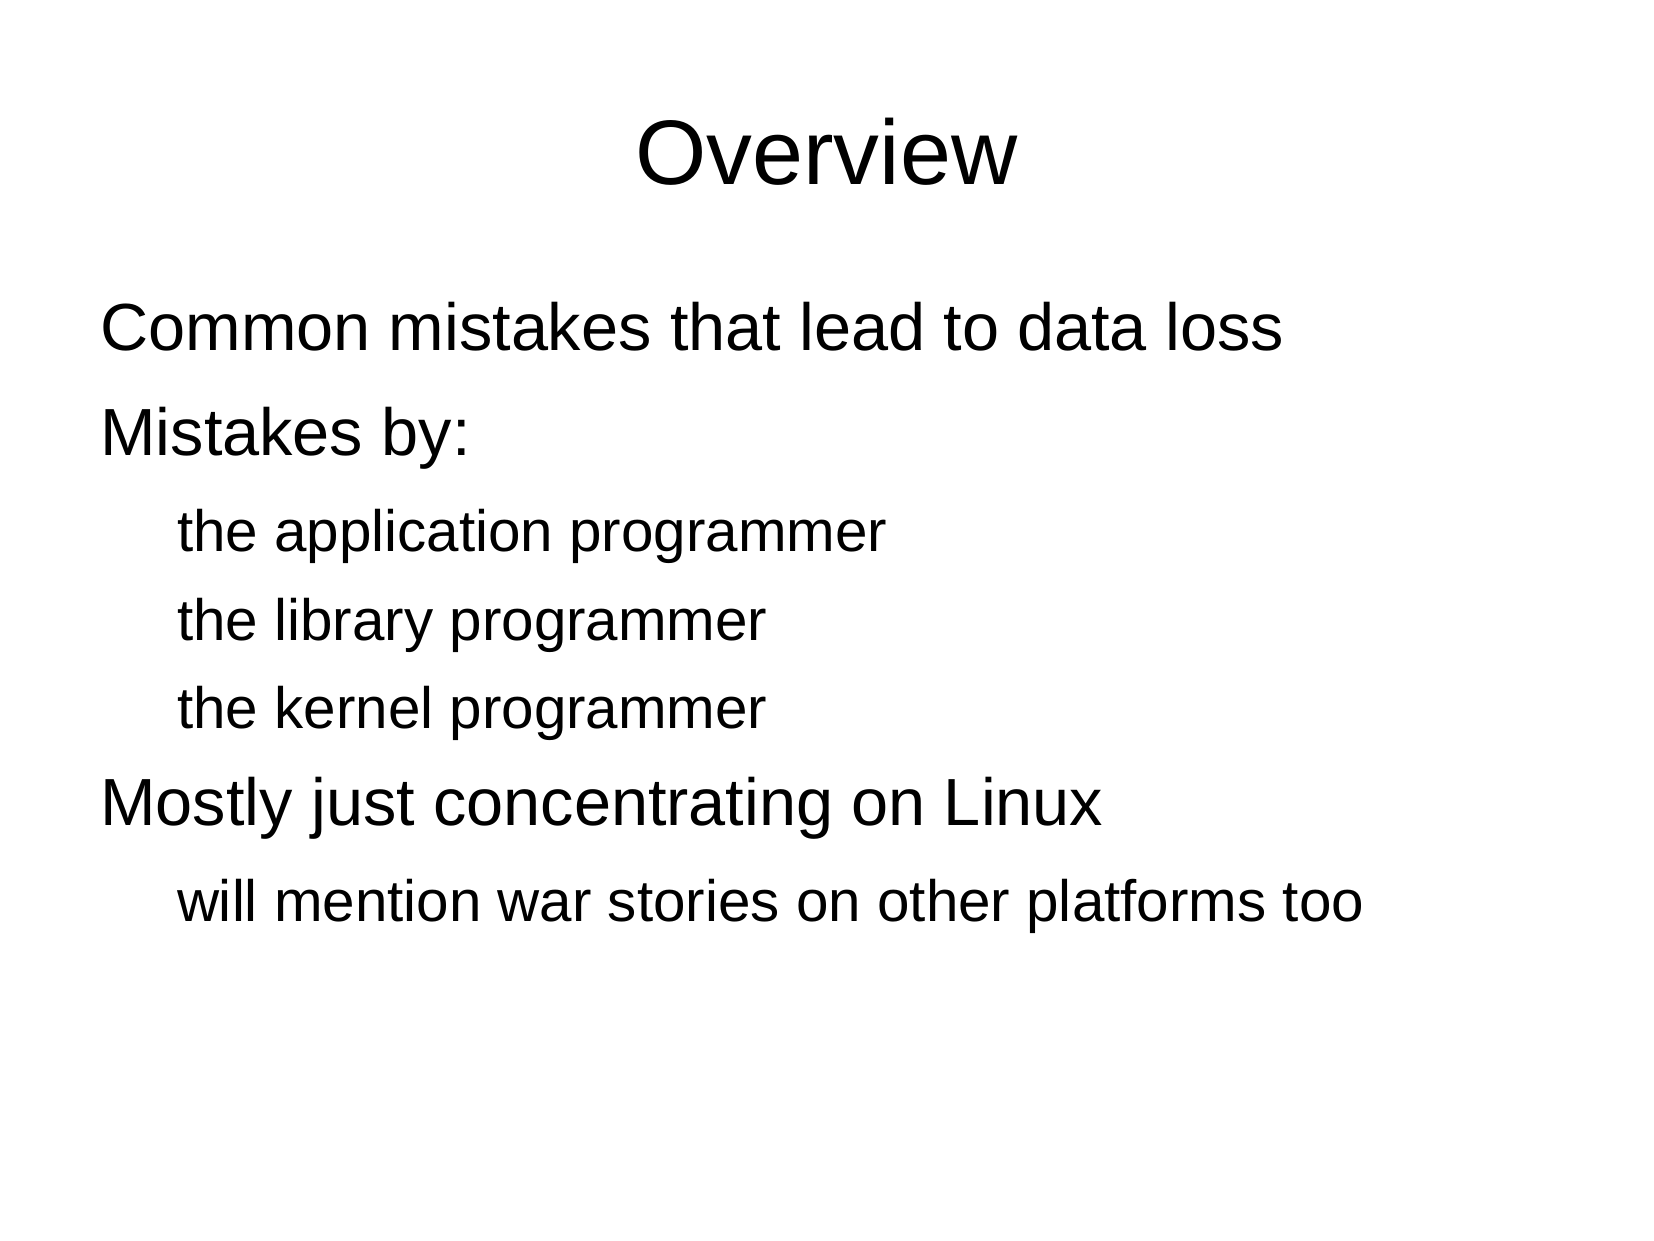

# Overview
Common mistakes that lead to data loss
Mistakes by:
the application programmer
the library programmer
the kernel programmer
Mostly just concentrating on Linux
will mention war stories on other platforms too